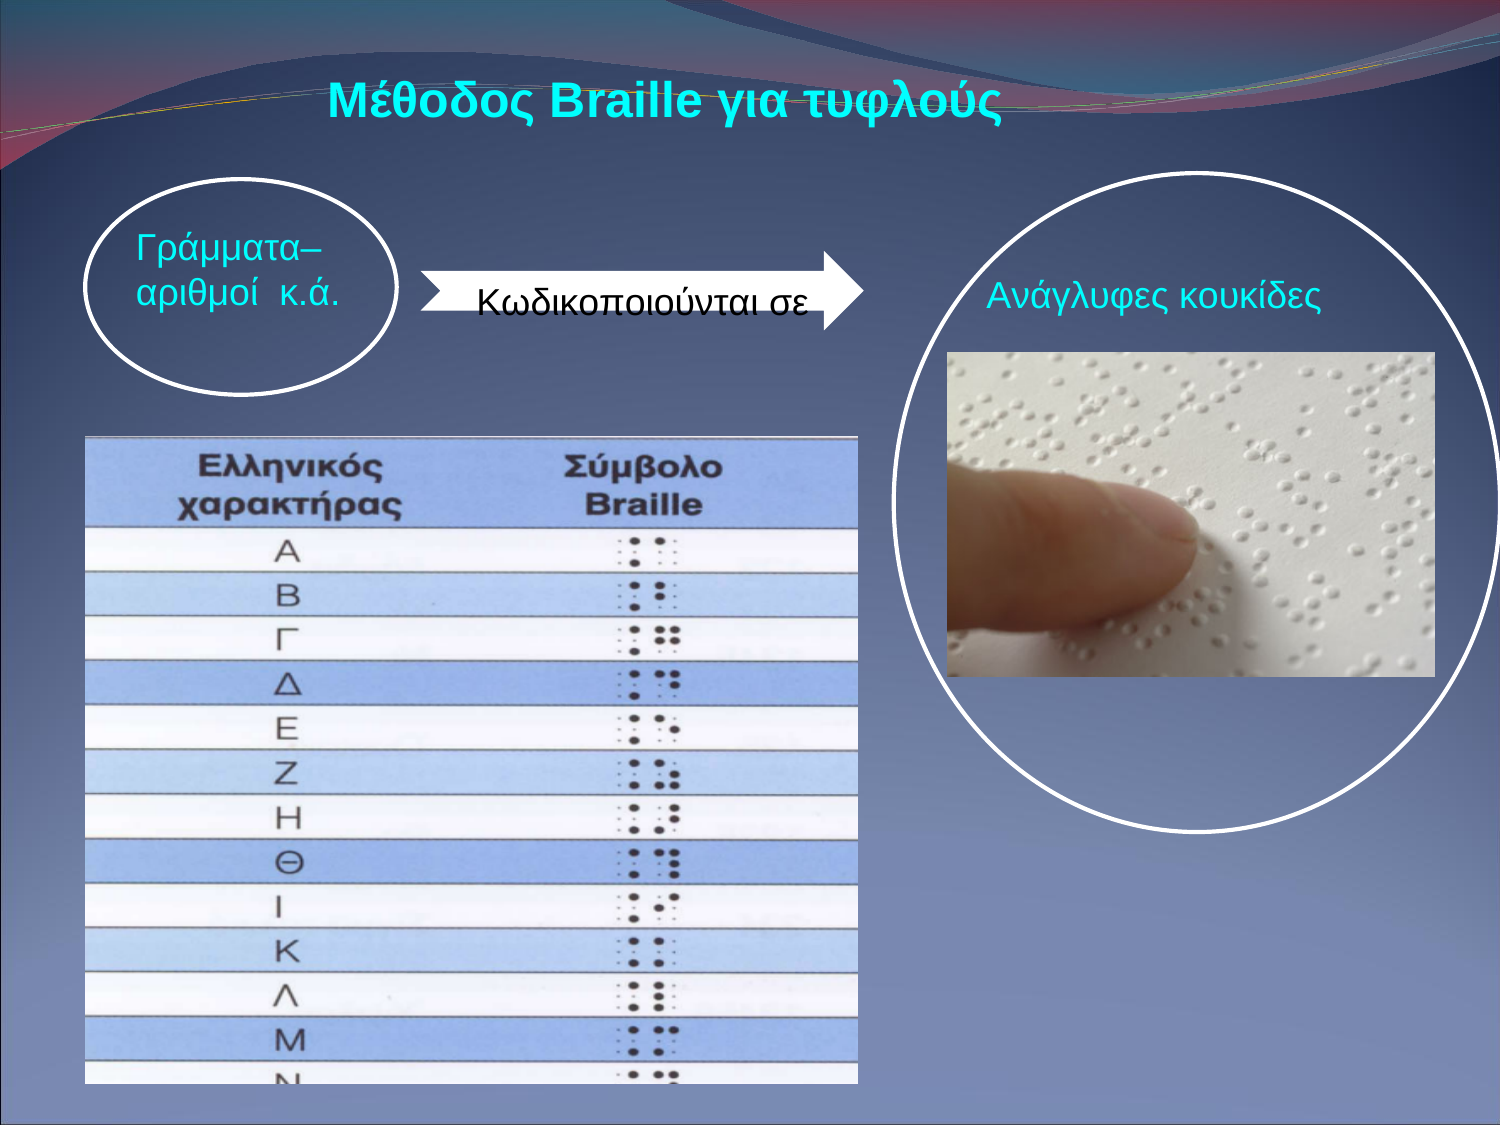

Μέθοδος Braille για τυφλούς
Γράμματα– αριθμοί κ.ά.
 Κωδικοποιούνται σε
Ανάγλυφες κουκίδες